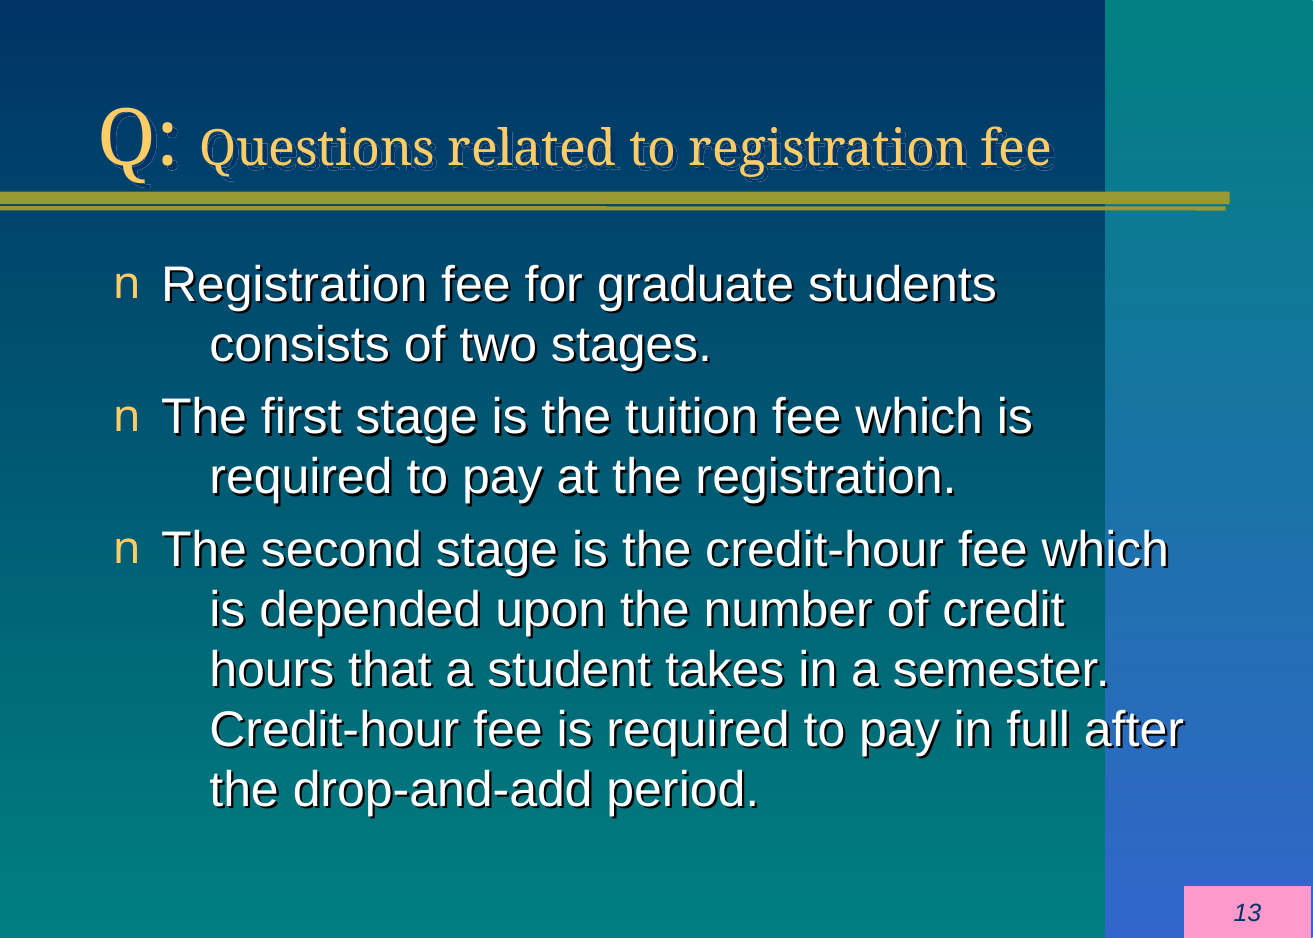

# Q: Questions related to registration fee
Registration fee for graduate students consists of two stages.
The first stage is the tuition fee which is required to pay at the registration.
The second stage is the credit-hour fee which is depended upon the number of credit hours that a student takes in a semester. Credit-hour fee is required to pay in full after the drop-and-add period.
13